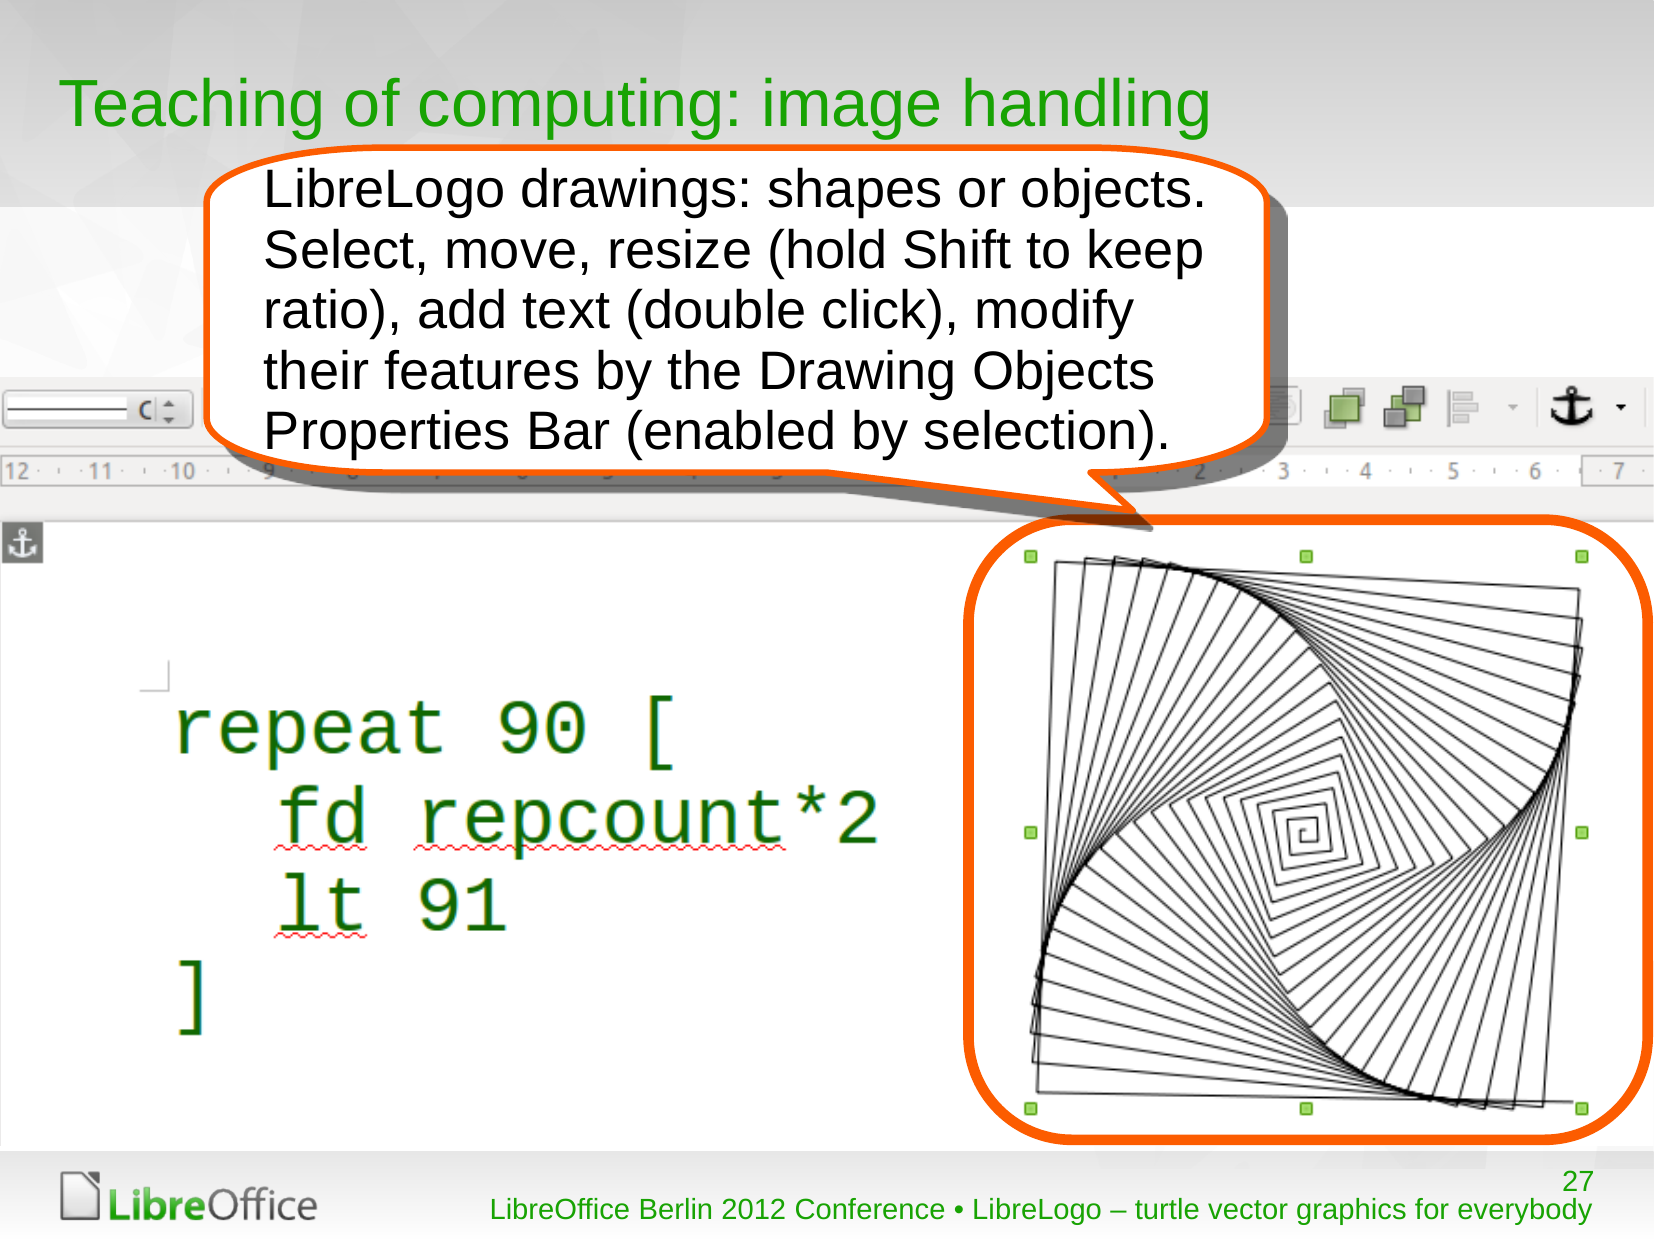

# Teaching of computing: image handling
LibreLogo drawings: shapes or objects.
Select, move, resize (hold Shift to keep
ratio), add text (double click), modify
their features by the Drawing Objects
Properties Bar (enabled by selection).
27
LibreOffice Berlin 2012 Conference • LibreLogo – turtle vector graphics for everybody